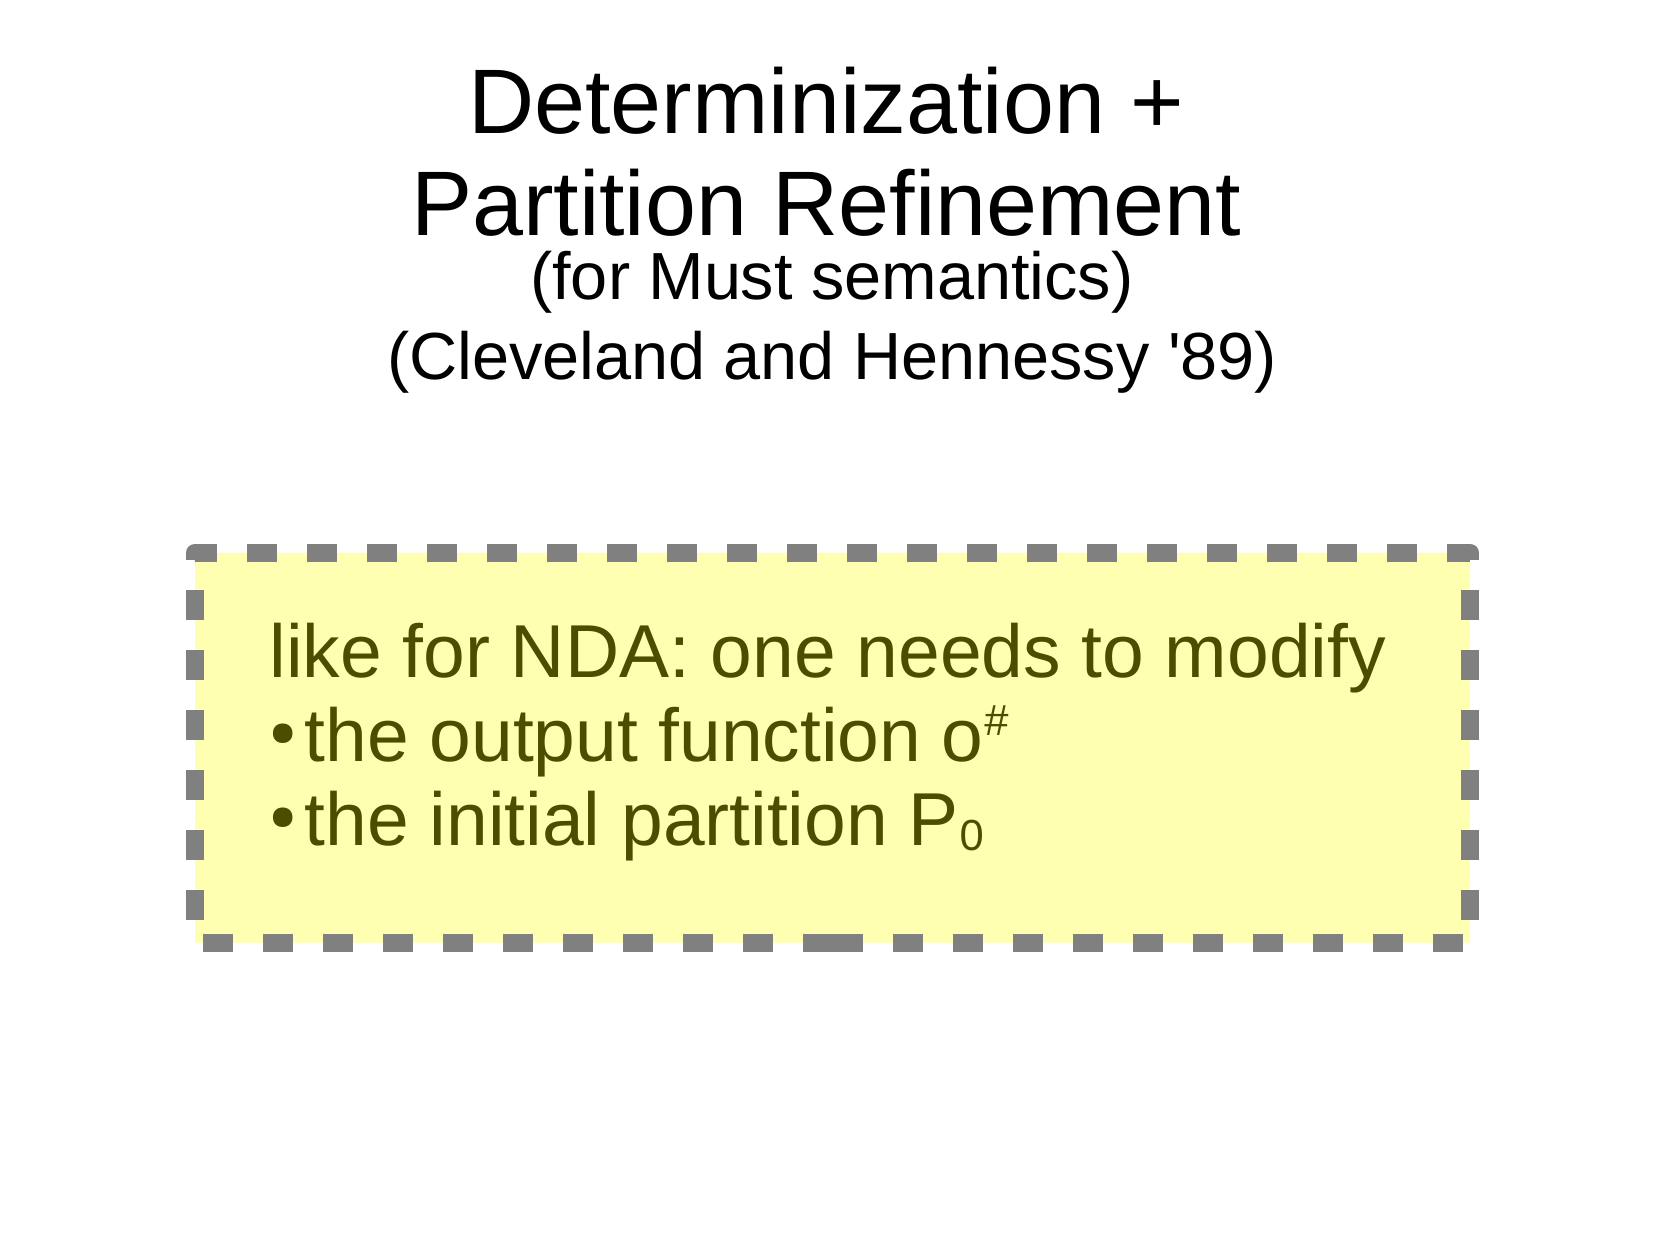

# Determinization + Partition Refinement
(for Must semantics)
(Cleveland and Hennessy '89)
like for NDA: one needs to modify
the output function o#
the initial partition P0